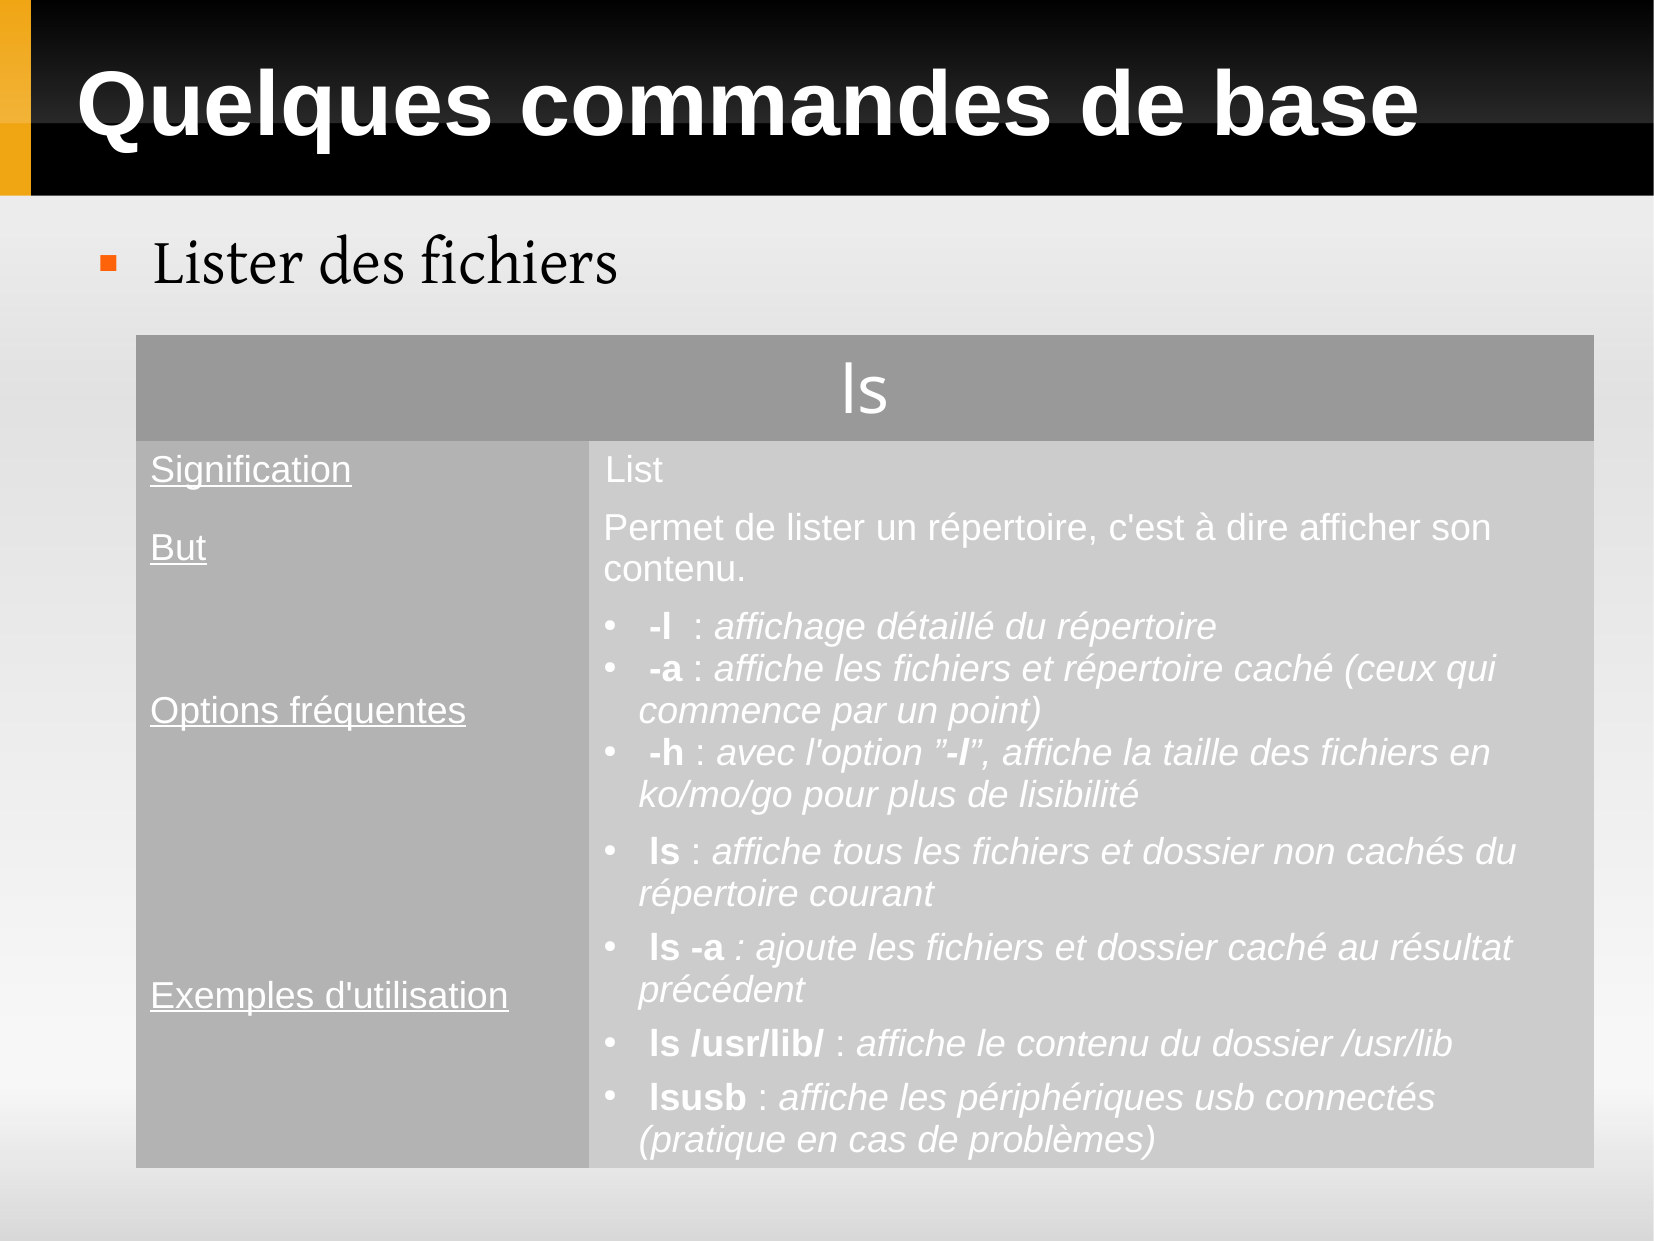

# Quelques commandes de base
Lister des fichiers
| ls | |
| --- | --- |
| Signification | List |
| But | Permet de lister un répertoire, c'est à dire afficher son contenu. |
| Options fréquentes | -l : affichage détaillé du répertoire -a : affiche les fichiers et répertoire caché (ceux qui commence par un point) -h : avec l'option ”-l”, affiche la taille des fichiers en ko/mo/go pour plus de lisibilité |
| Exemples d'utilisation | ls : affiche tous les fichiers et dossier non cachés du répertoire courant ls -a : ajoute les fichiers et dossier caché au résultat précédent ls /usr/lib/ : affiche le contenu du dossier /usr/lib lsusb : affiche les périphériques usb connectés (pratique en cas de problèmes) |